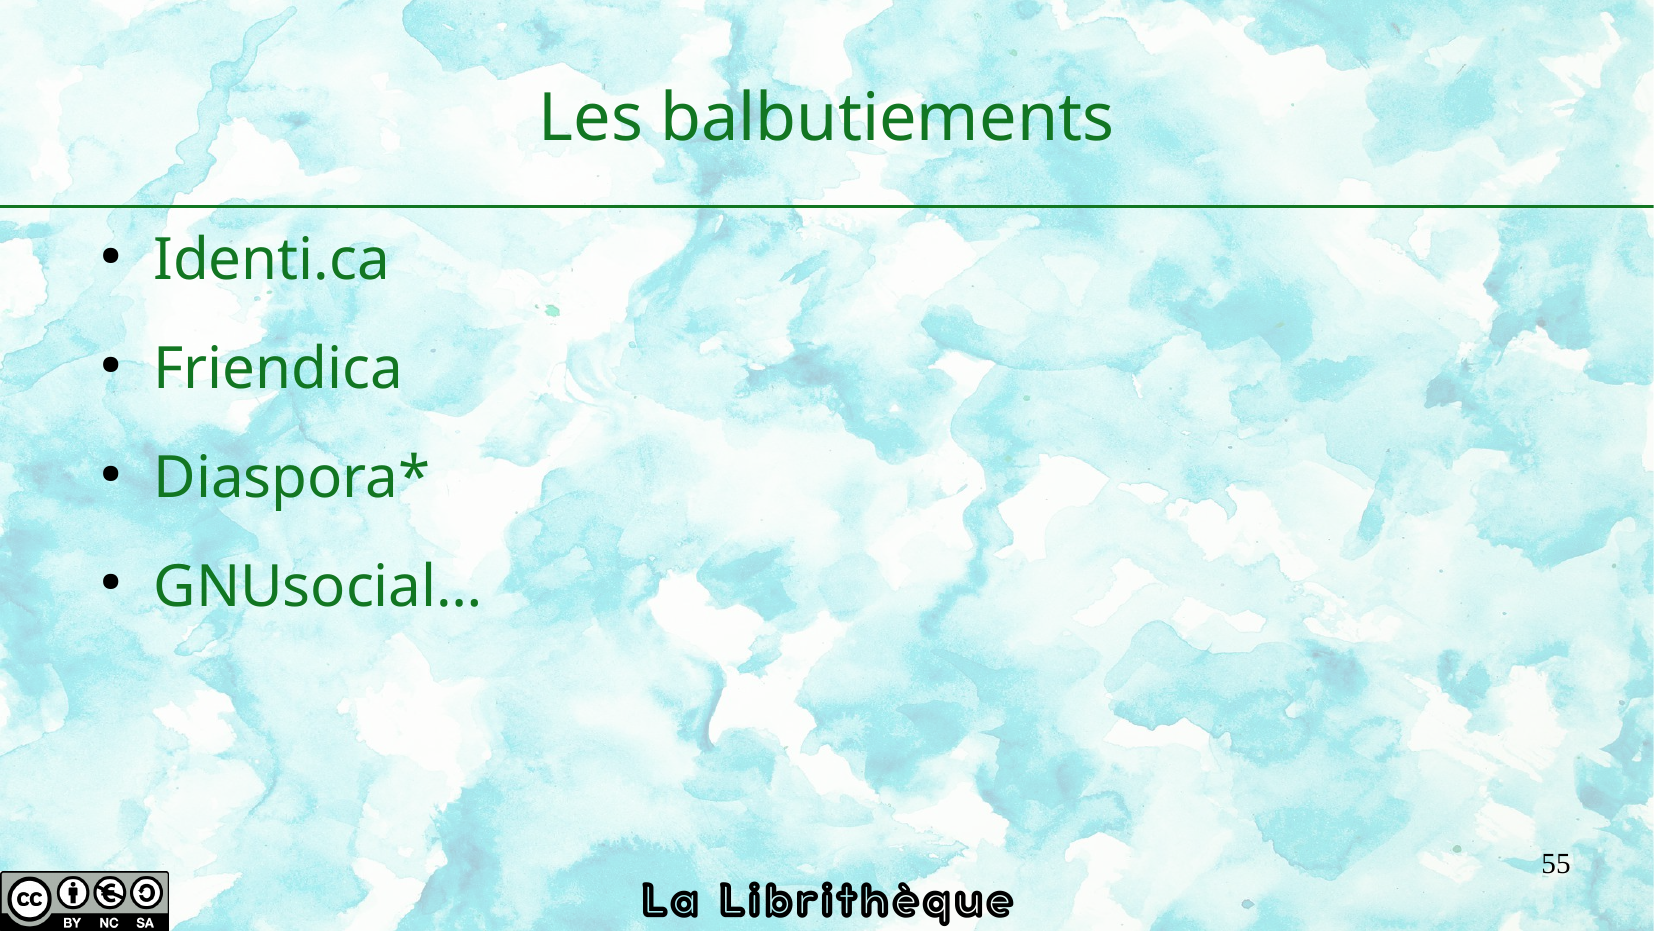

# Les balbutiements
Identi.ca
Friendica
Diaspora*
GNUsocial…
55